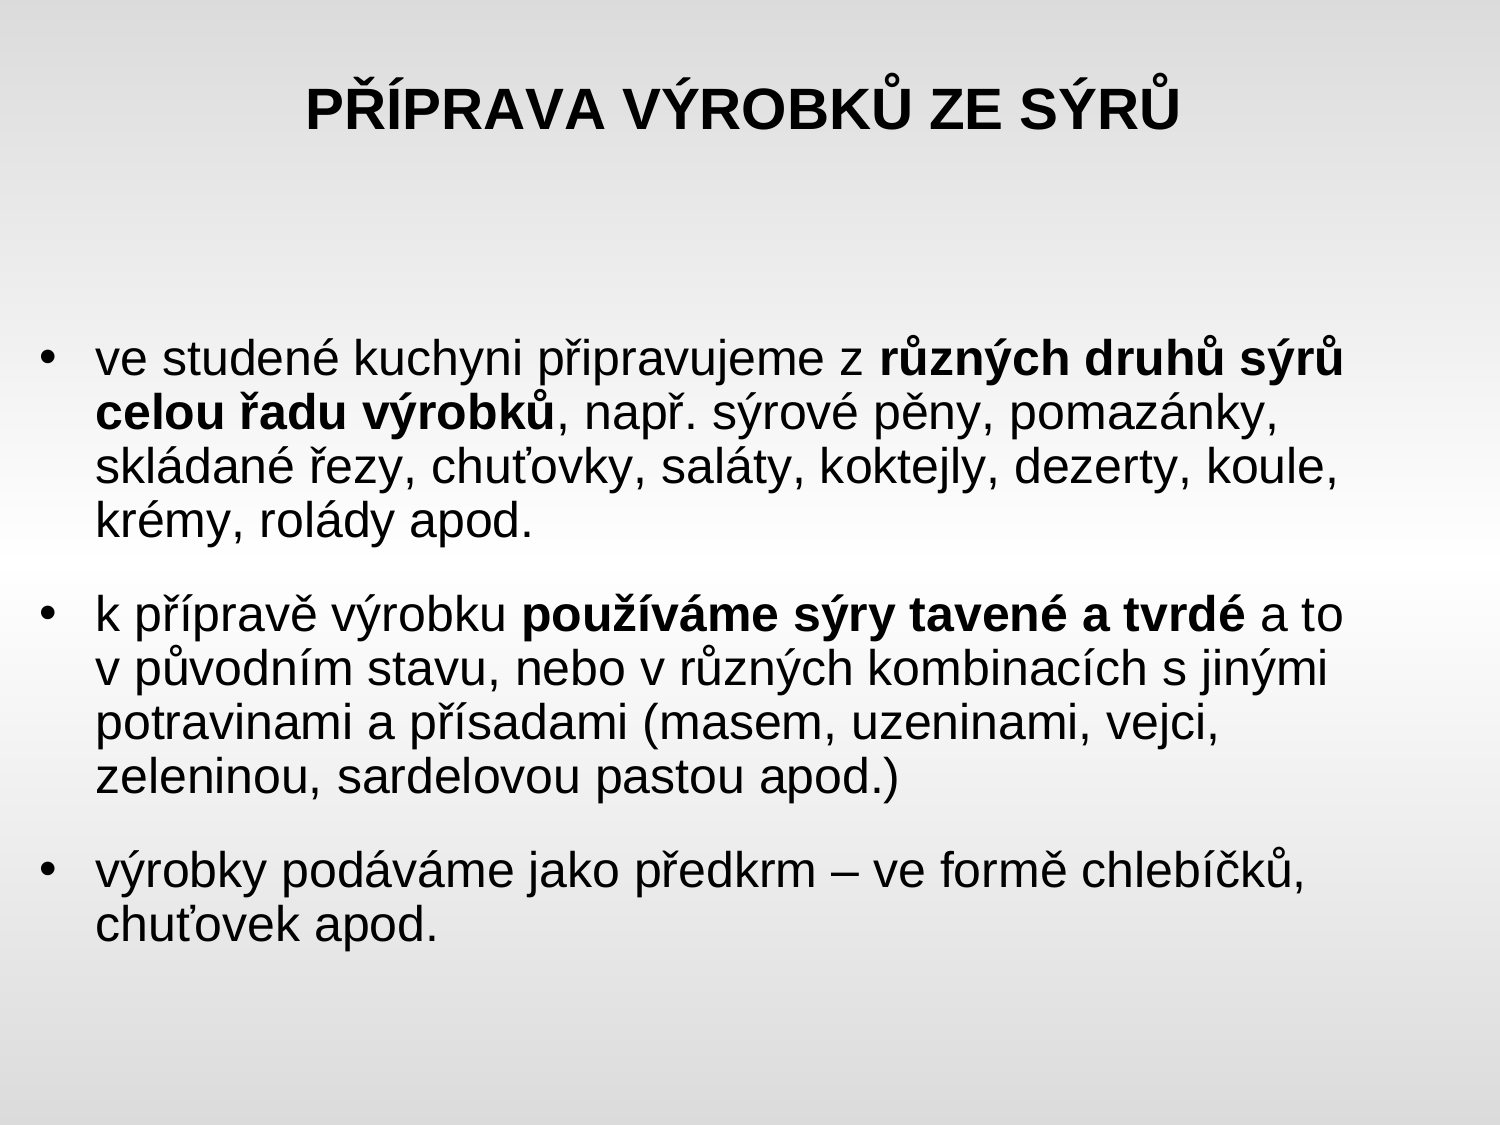

# PŘÍPRAVA VÝROBKŮ ZE SÝRŮ
ve studené kuchyni připravujeme z různých druhů sýrů celou řadu výrobků, např. sýrové pěny, pomazánky, skládané řezy, chuťovky, saláty, koktejly, dezerty, koule, krémy, rolády apod.
k přípravě výrobku používáme sýry tavené a tvrdé a to v původním stavu, nebo v různých kombinacích s jinými potravinami a přísadami (masem, uzeninami, vejci, zeleninou, sardelovou pastou apod.)
výrobky podáváme jako předkrm – ve formě chlebíčků, chuťovek apod.